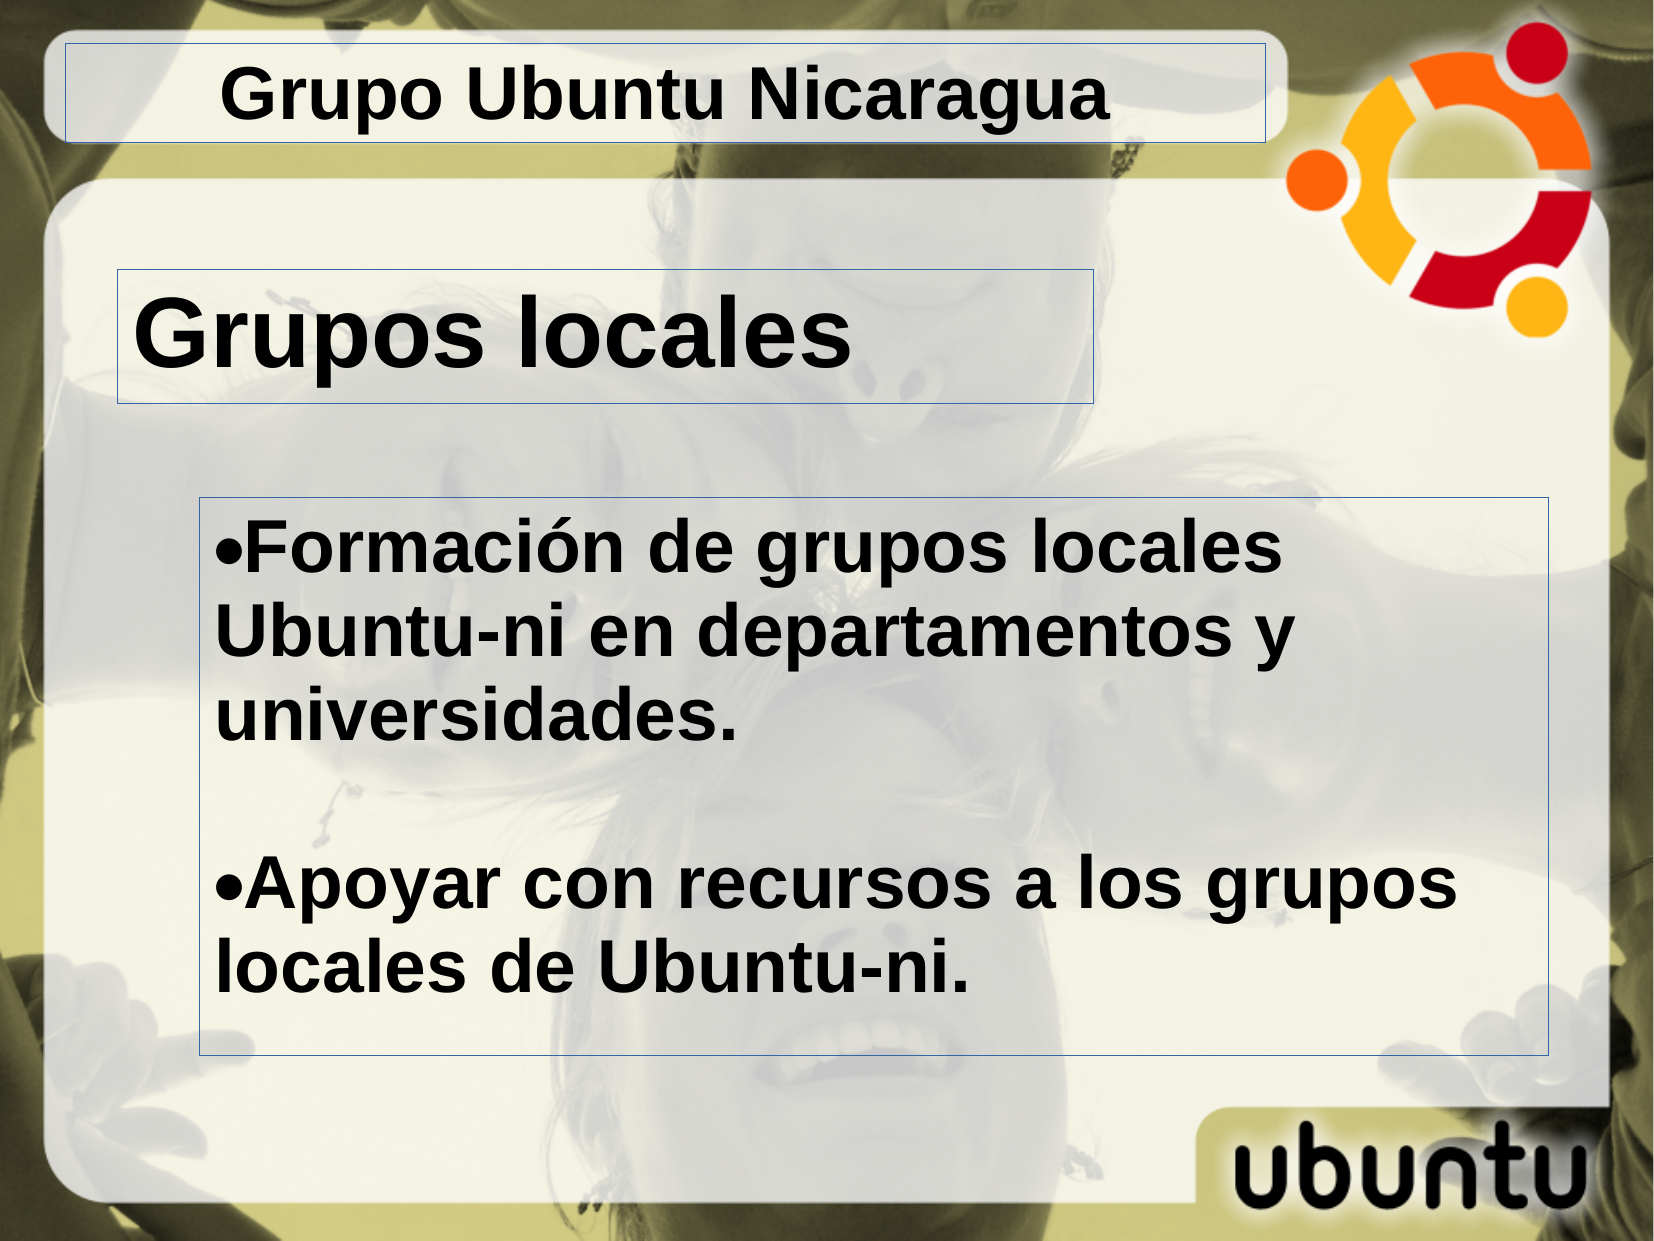

Grupo Ubuntu Nicaragua
Grupos locales
Formación de grupos locales Ubuntu-ni en departamentos y universidades.
Apoyar con recursos a los grupos locales de Ubuntu-ni.